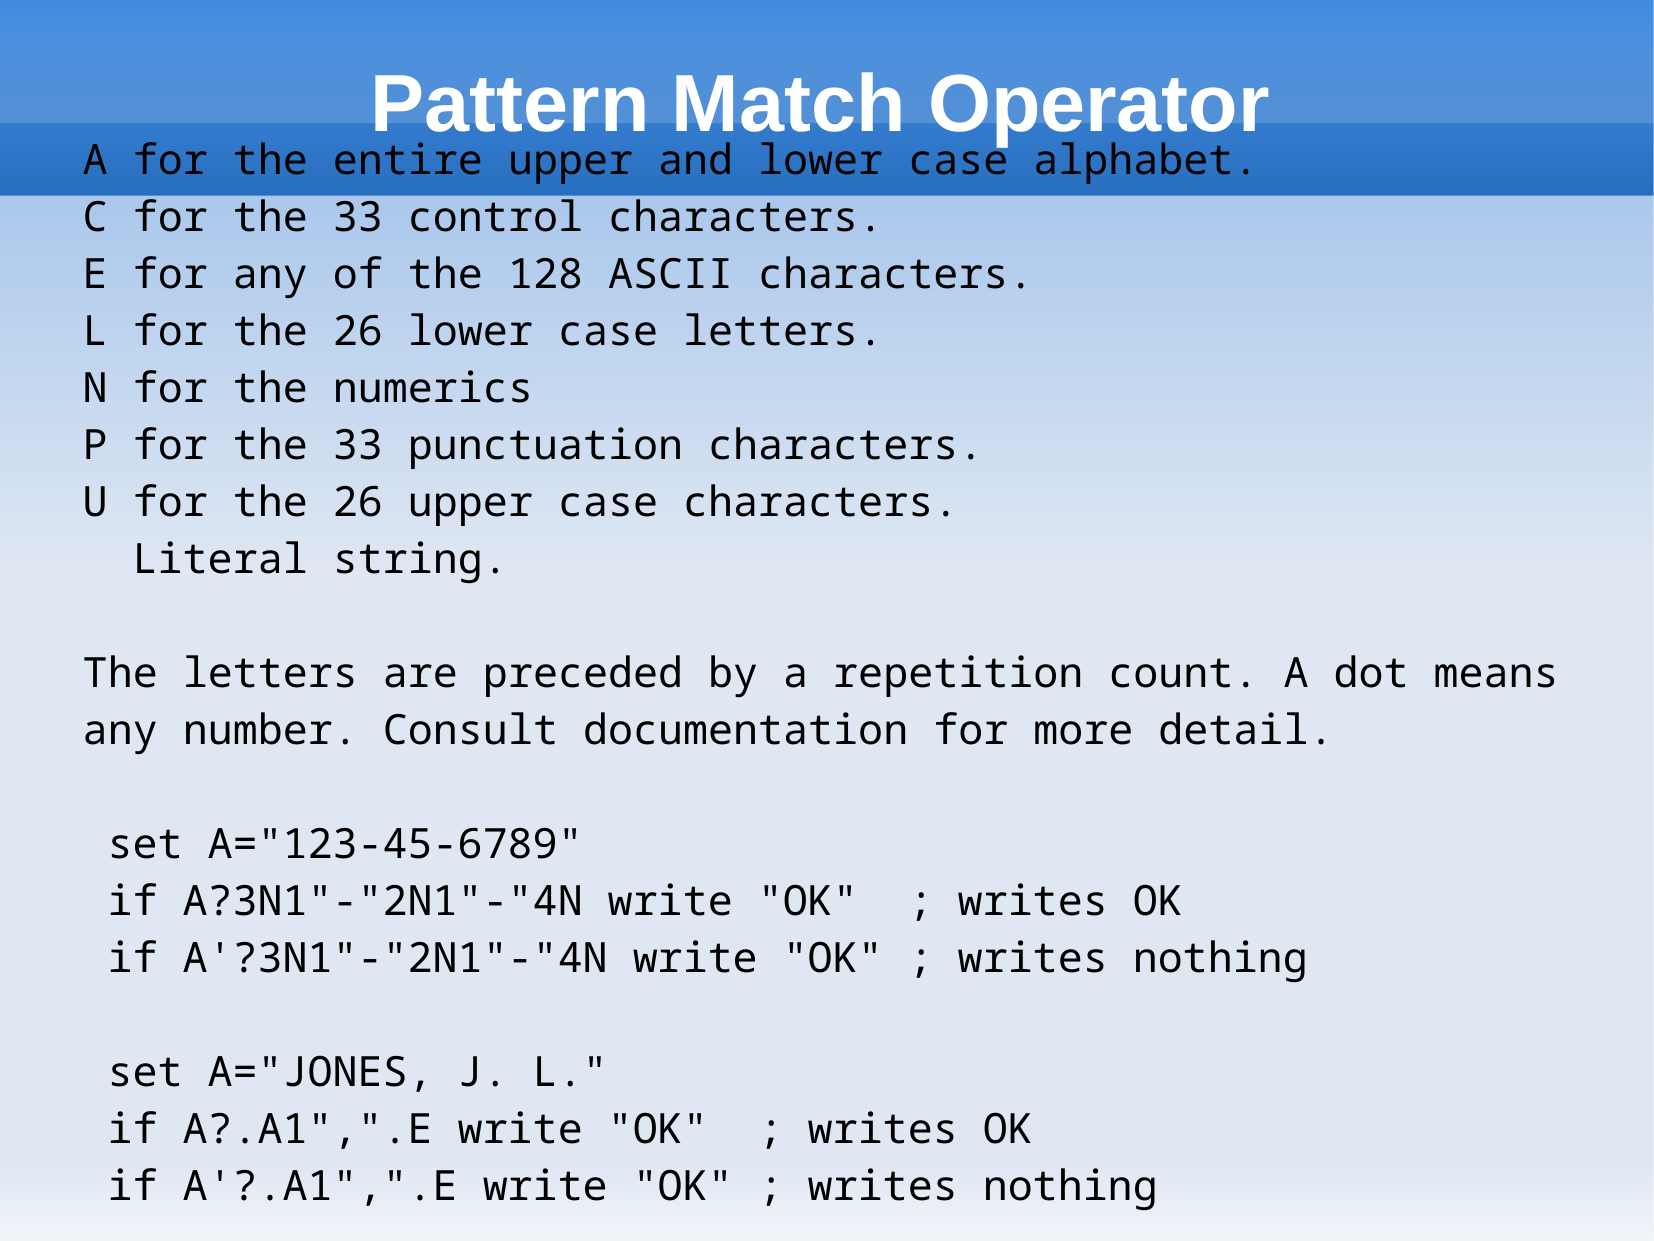

# Pattern Match Operator
A for the entire upper and lower case alphabet.
C for the 33 control characters.
E for any of the 128 ASCII characters.
L for the 26 lower case letters.
N for the numerics
P for the 33 punctuation characters.
U for the 26 upper case characters.
 Literal string.
The letters are preceded by a repetition count. A dot means any number. Consult documentation for more detail.
 set A="123-45-6789"
 if A?3N1"-"2N1"-"4N write "OK" ; writes OK
 if A'?3N1"-"2N1"-"4N write "OK" ; writes nothing
 set A="JONES, J. L."
 if A?.A1",".E write "OK" ; writes OK
 if A'?.A1",".E write "OK" ; writes nothing